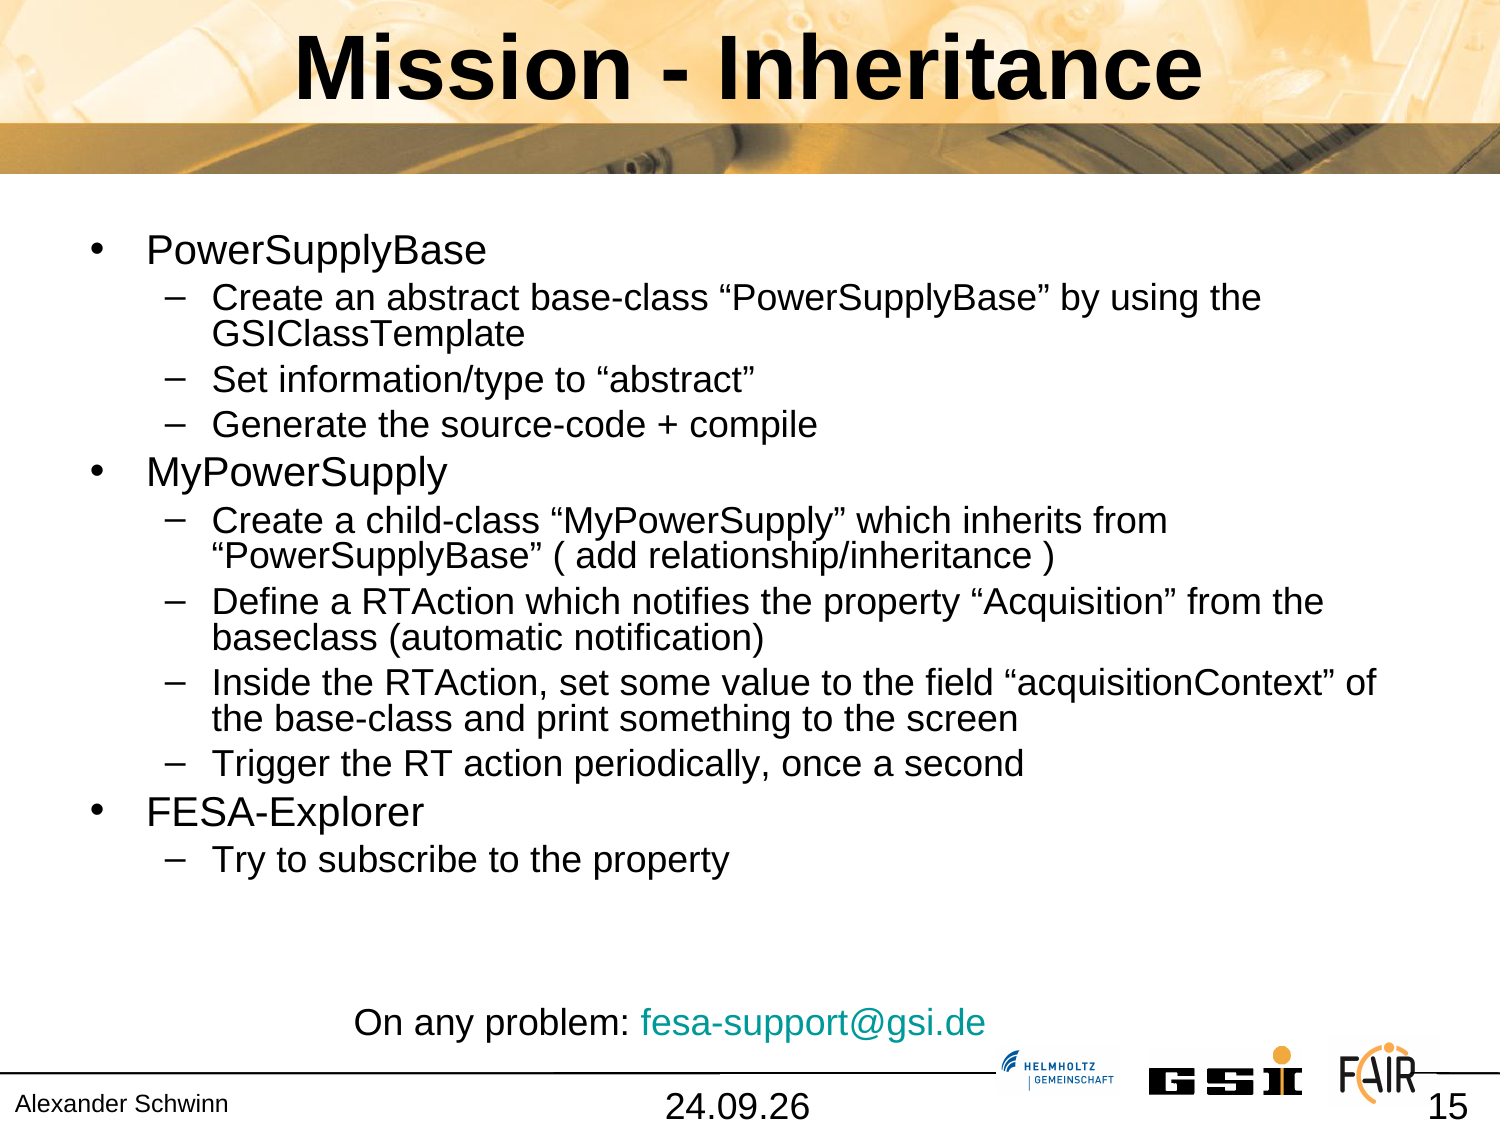

# Mission - Inheritance
PowerSupplyBase
Create an abstract base-class “PowerSupplyBase” by using the GSIClassTemplate
Set information/type to “abstract”
Generate the source-code + compile
MyPowerSupply
Create a child-class “MyPowerSupply” which inherits from “PowerSupplyBase” ( add relationship/inheritance )
Define a RTAction which notifies the property “Acquisition” from the baseclass (automatic notification)
Inside the RTAction, set some value to the field “acquisitionContext” of the base-class and print something to the screen
Trigger the RT action periodically, once a second
FESA-Explorer
Try to subscribe to the property
On any problem: fesa-support@gsi.de
15